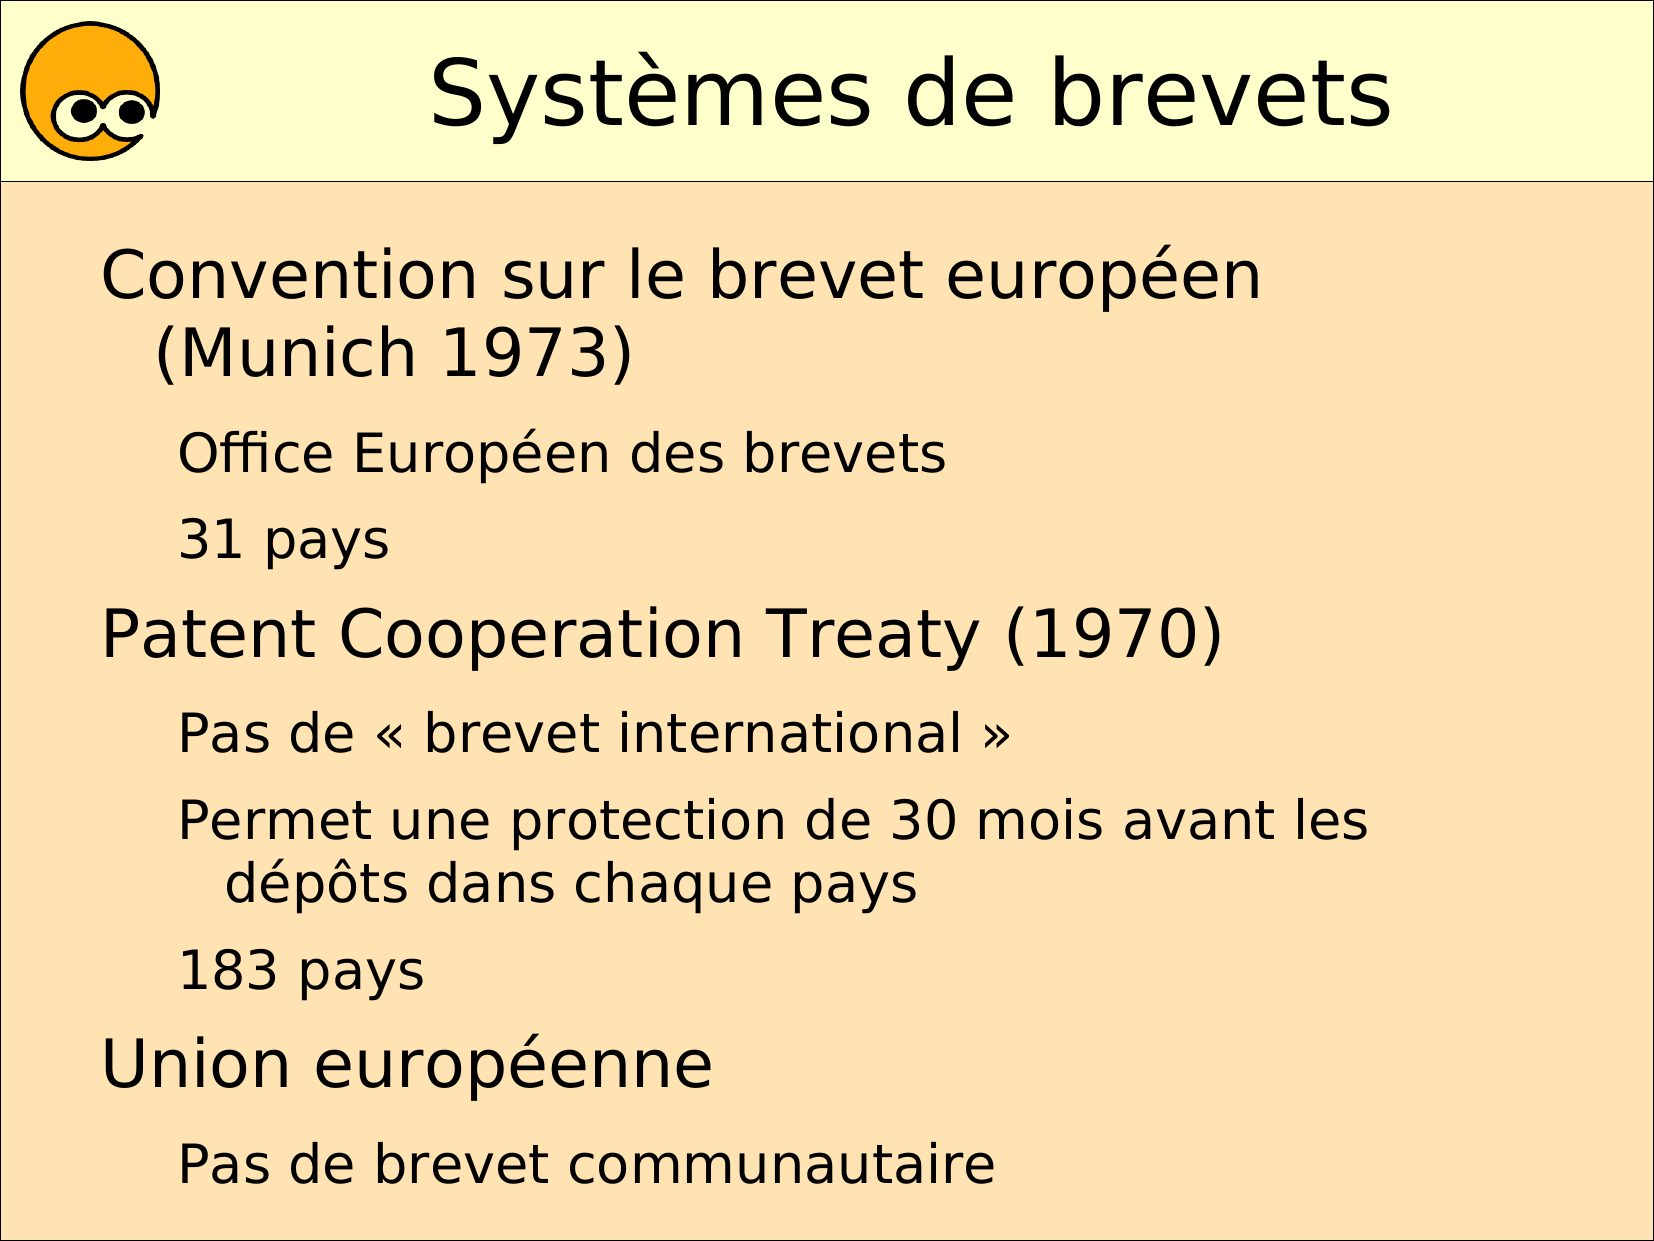

# Systèmes de brevets
Convention sur le brevet européen
(Munich 1973)
Office Européen des brevets
31 pays
Patent Cooperation Treaty (1970)
Pas de « brevet international »
Permet une protection de 30 mois avant les dépôts dans chaque pays
183 pays
Union européenne
Pas de brevet communautaire